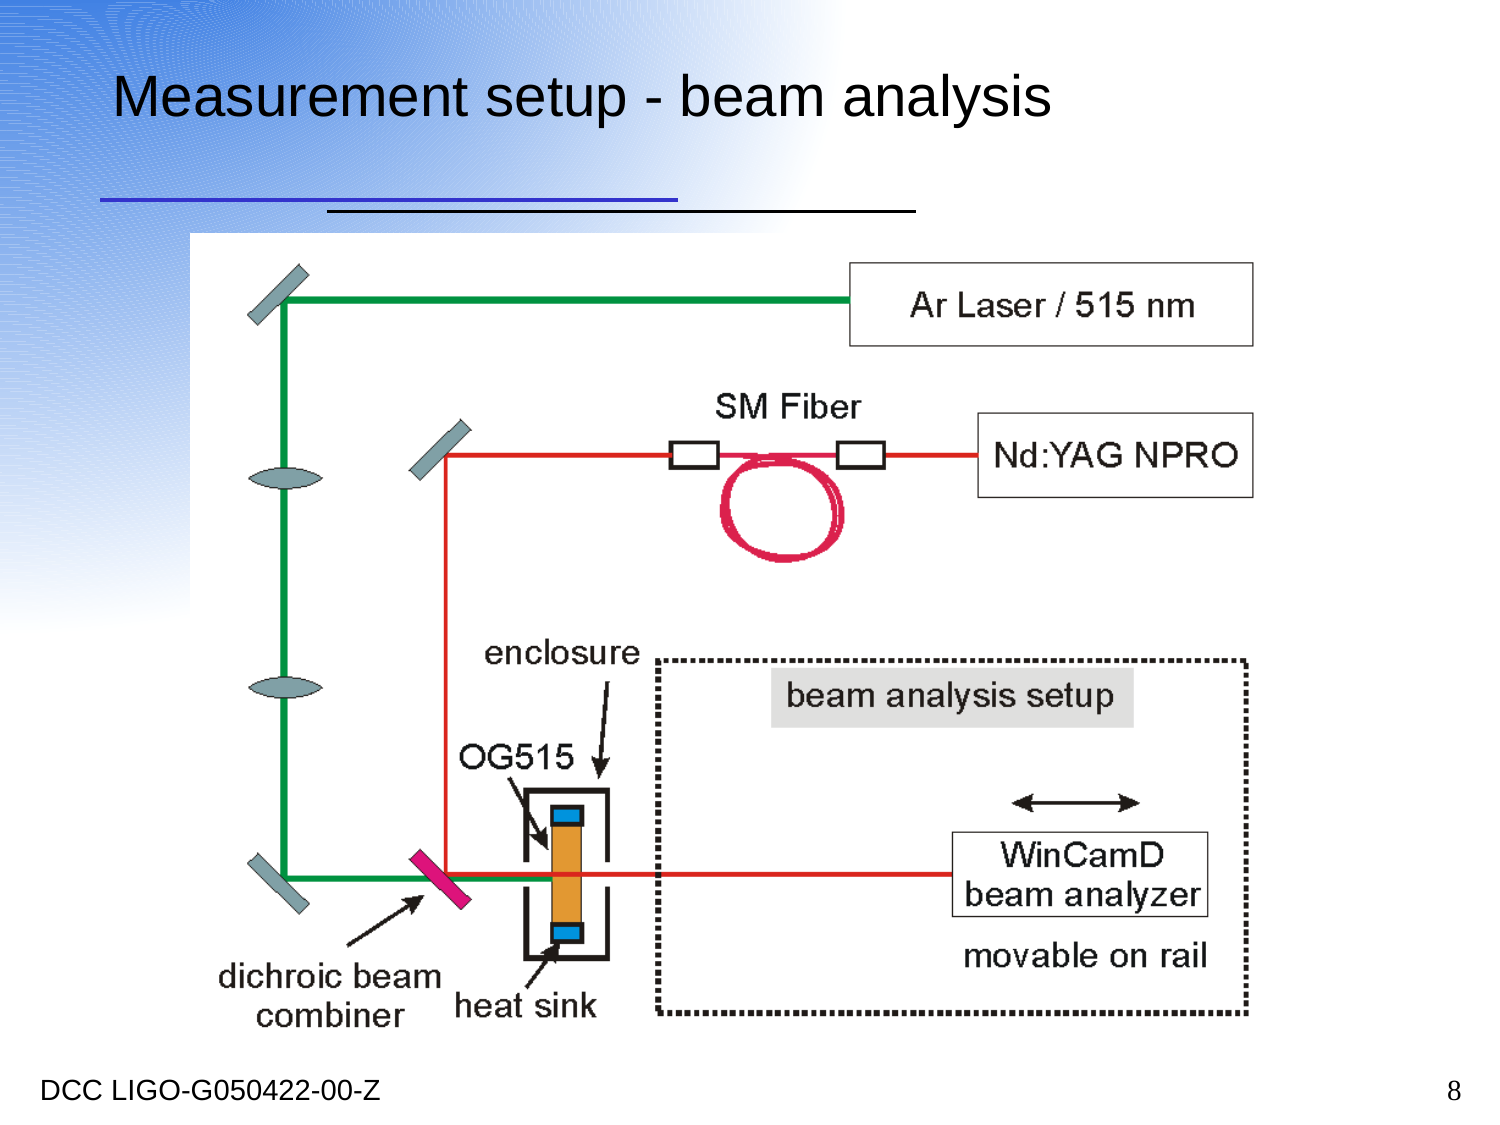

# Measurement setup - beam analysis
DCC LIGO-G050422-00-Z
8